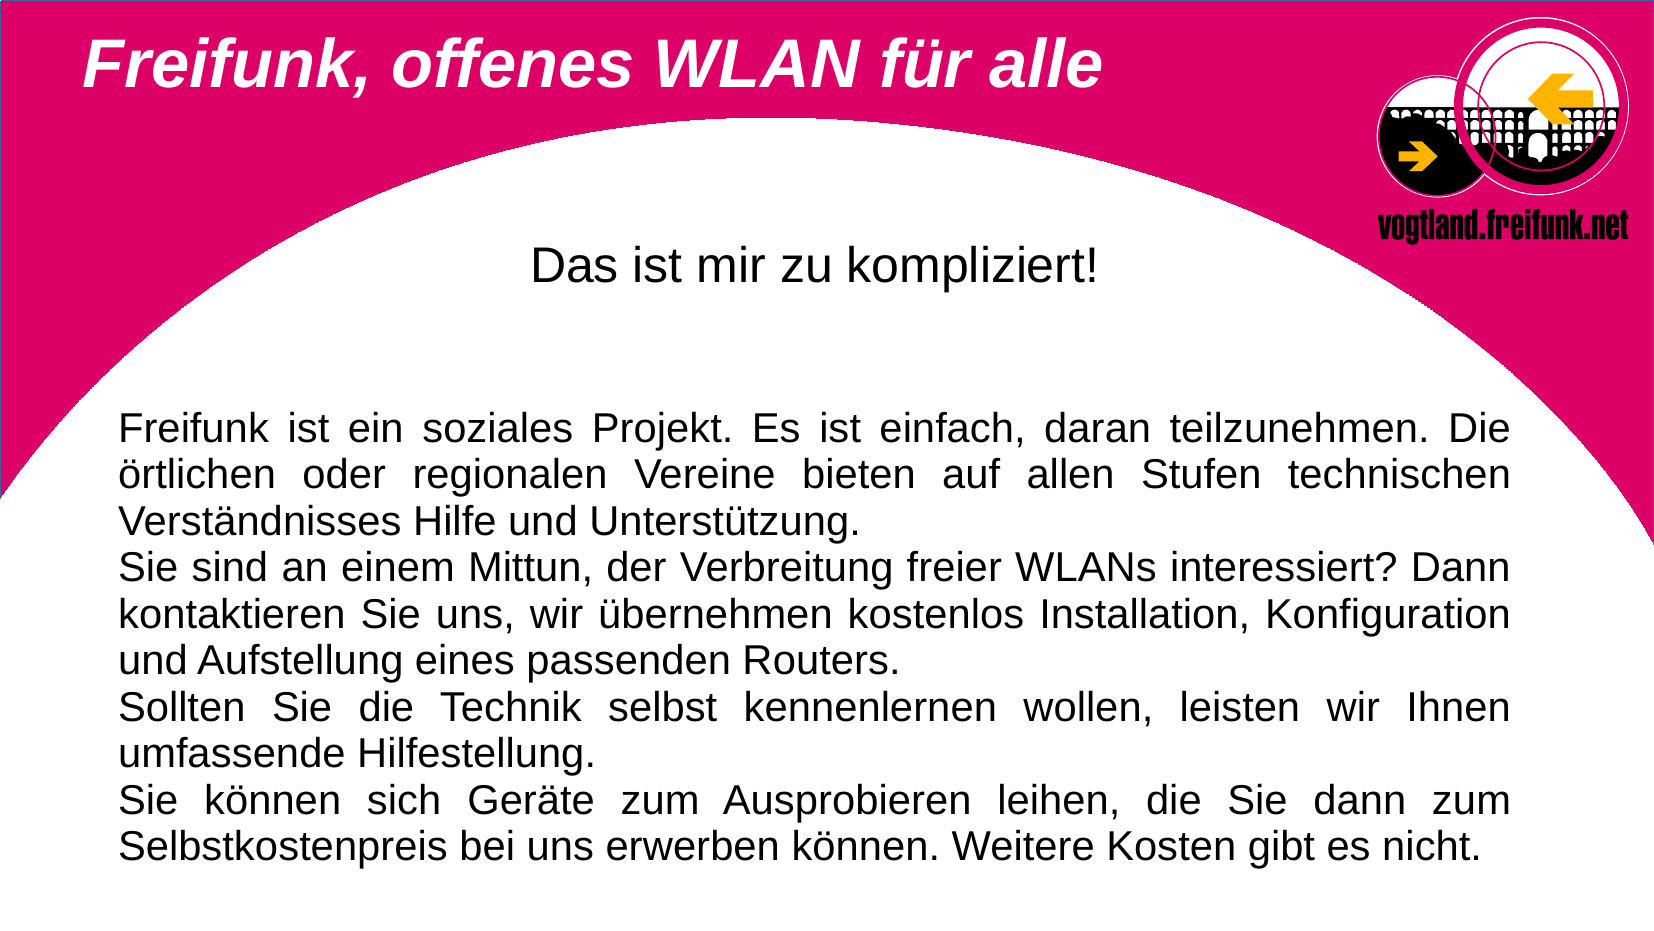

# Freifunk, offenes WLAN für alle
Das ist mir zu kompliziert!
Freifunk ist ein soziales Projekt. Es ist einfach, daran teilzunehmen. Die örtlichen oder regionalen Vereine bieten auf allen Stufen technischen Verständnisses Hilfe und Unterstützung.
Sie sind an einem Mittun, der Verbreitung freier WLANs interessiert? Dann kontaktieren Sie uns, wir übernehmen kostenlos Installation, Konfiguration und Aufstellung eines passenden Routers.
Sollten Sie die Technik selbst kennenlernen wollen, leisten wir Ihnen umfassende Hilfestellung.
Sie können sich Geräte zum Ausprobieren leihen, die Sie dann zum Selbstkostenpreis bei uns erwerben können. Weitere Kosten gibt es nicht.